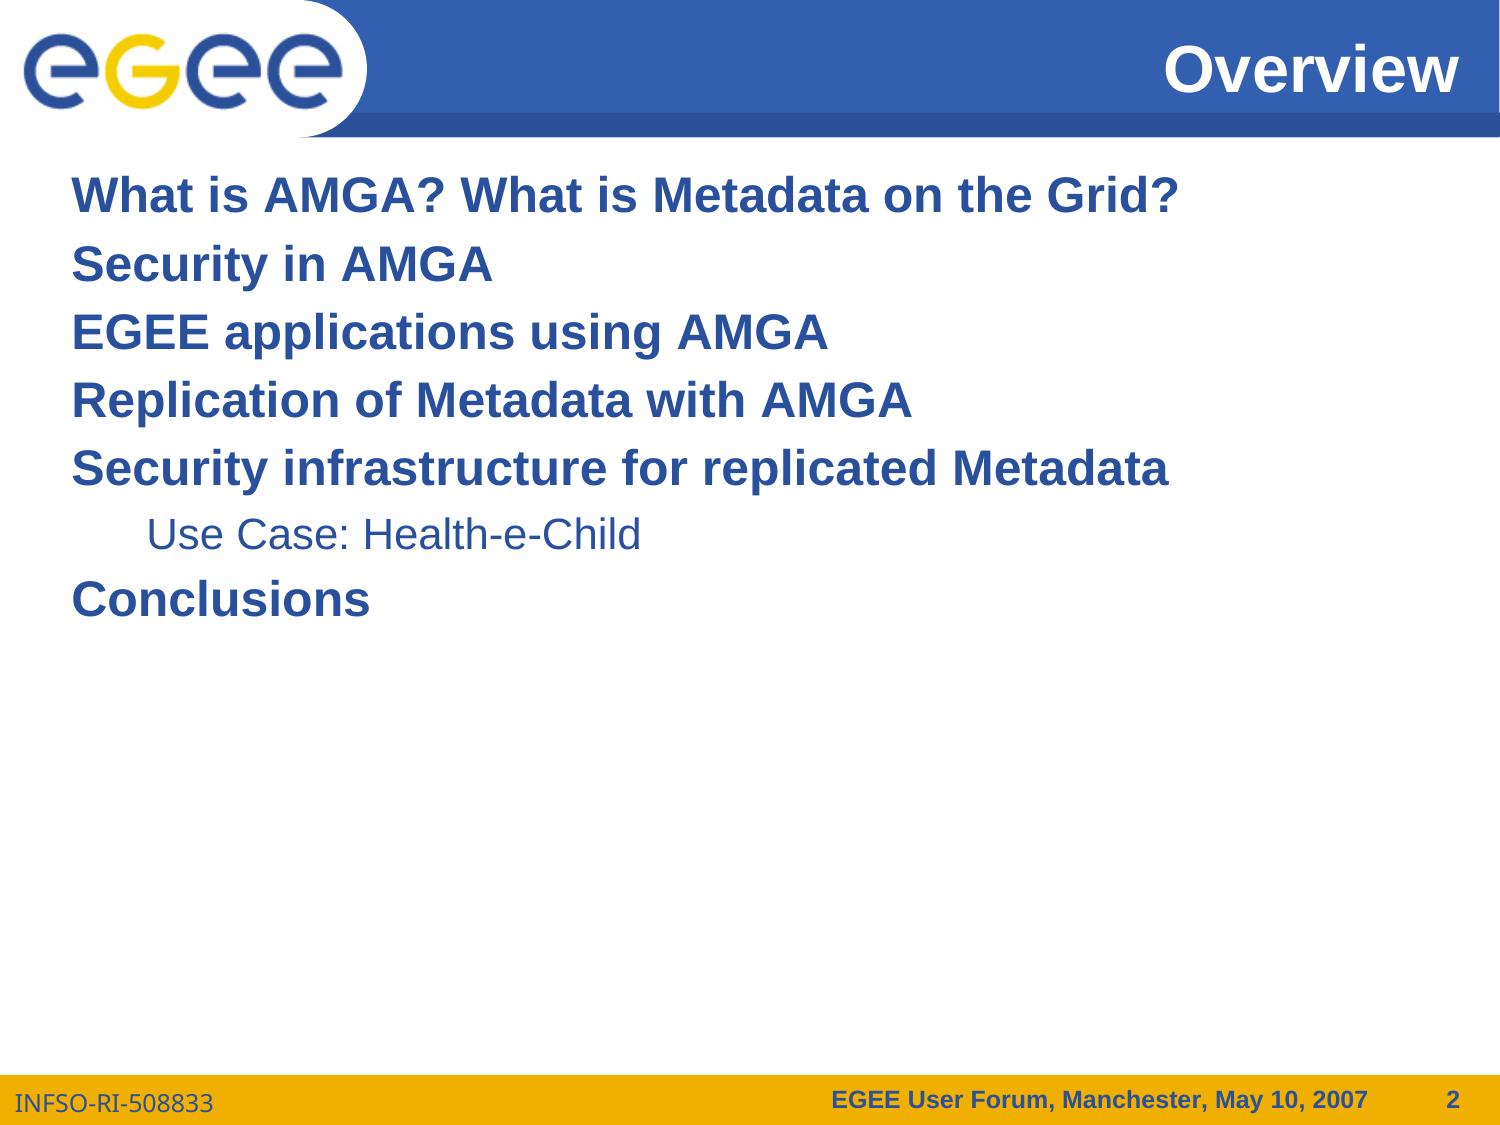

# Overview
What is AMGA? What is Metadata on the Grid?
Security in AMGA
EGEE applications using AMGA
Replication of Metadata with AMGA
Security infrastructure for replicated Metadata
Use Case: Health-e-Child
Conclusions